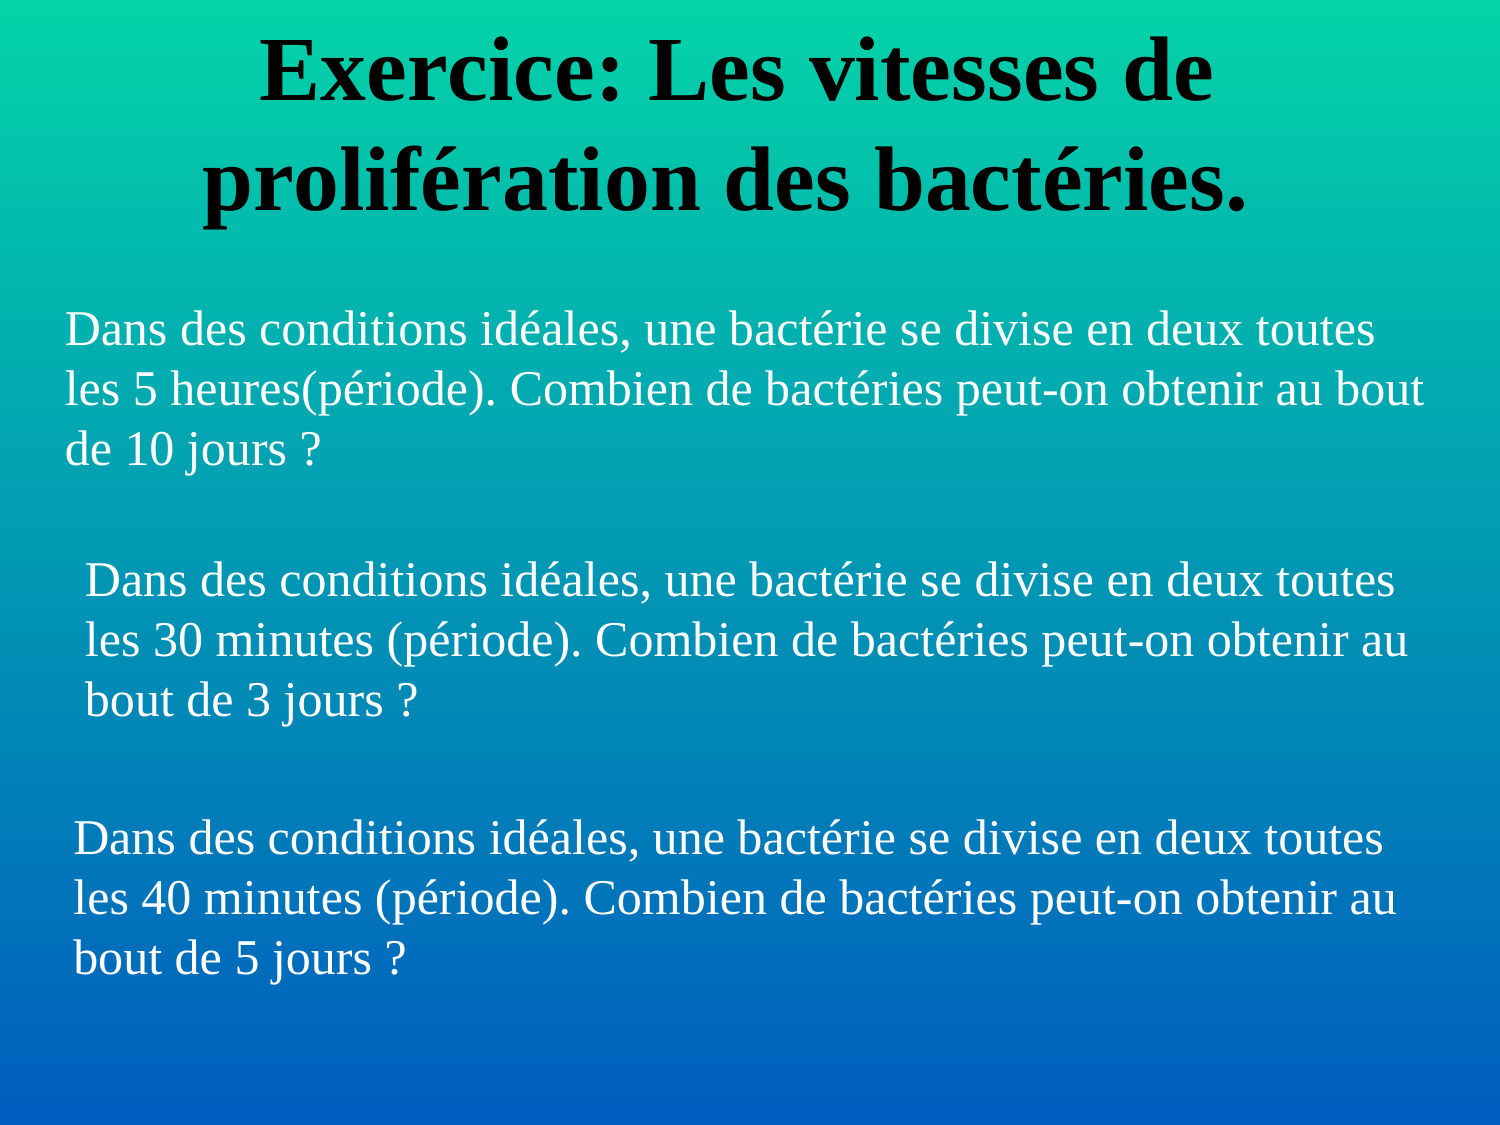

# Exercice: Les vitesses de prolifération des bactéries.
Dans des conditions idéales, une bactérie se divise en deux toutes les 5 heures(période). Combien de bactéries peut-on obtenir au bout de 10 jours ?
Dans des conditions idéales, une bactérie se divise en deux toutes les 30 minutes (période). Combien de bactéries peut-on obtenir au bout de 3 jours ?
Dans des conditions idéales, une bactérie se divise en deux toutes les 40 minutes (période). Combien de bactéries peut-on obtenir au bout de 5 jours ?